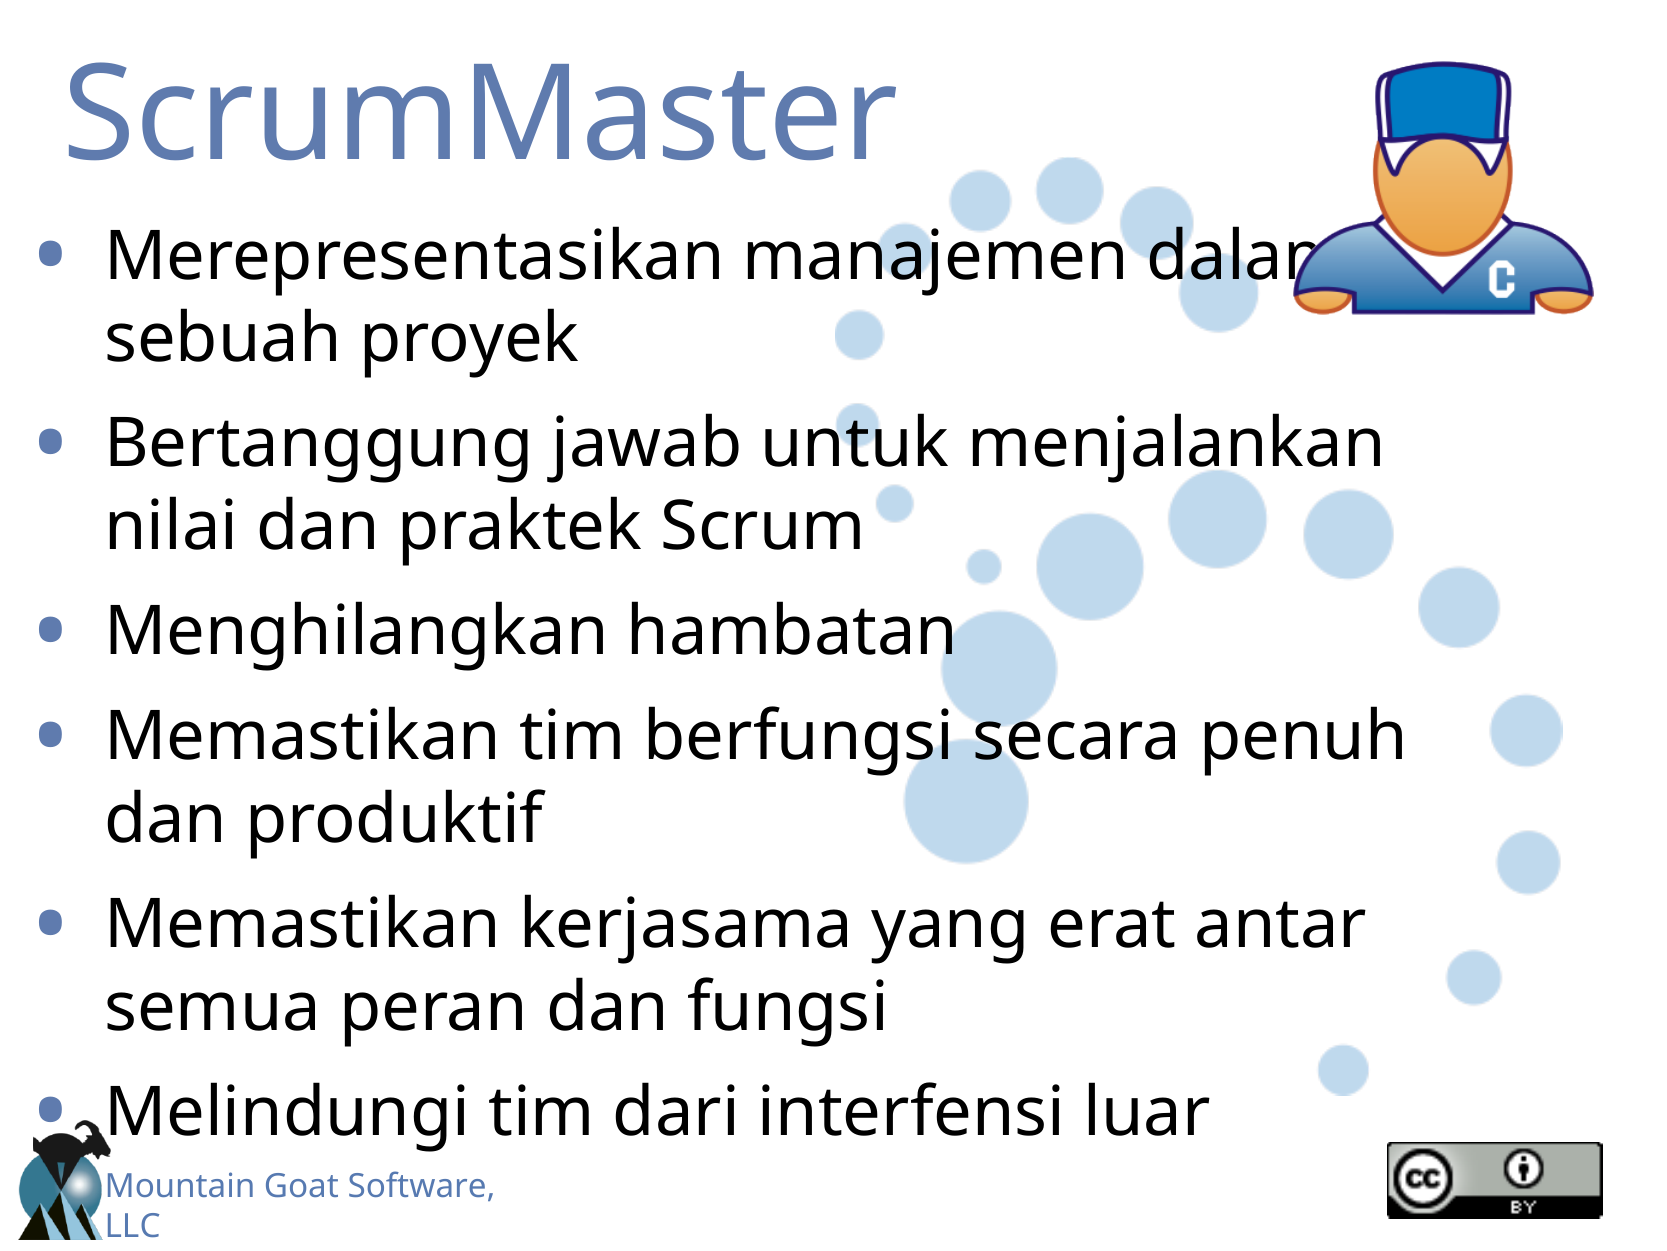

# ScrumMaster
Merepresentasikan manajemen dalam
sebuah proyek
Bertanggung jawab untuk menjalankan nilai dan praktek Scrum
Menghilangkan hambatan
Memastikan tim berfungsi secara penuh dan produktif
Memastikan kerjasama yang erat antar semua peran dan fungsi
Melindungi tim dari interfensi luar